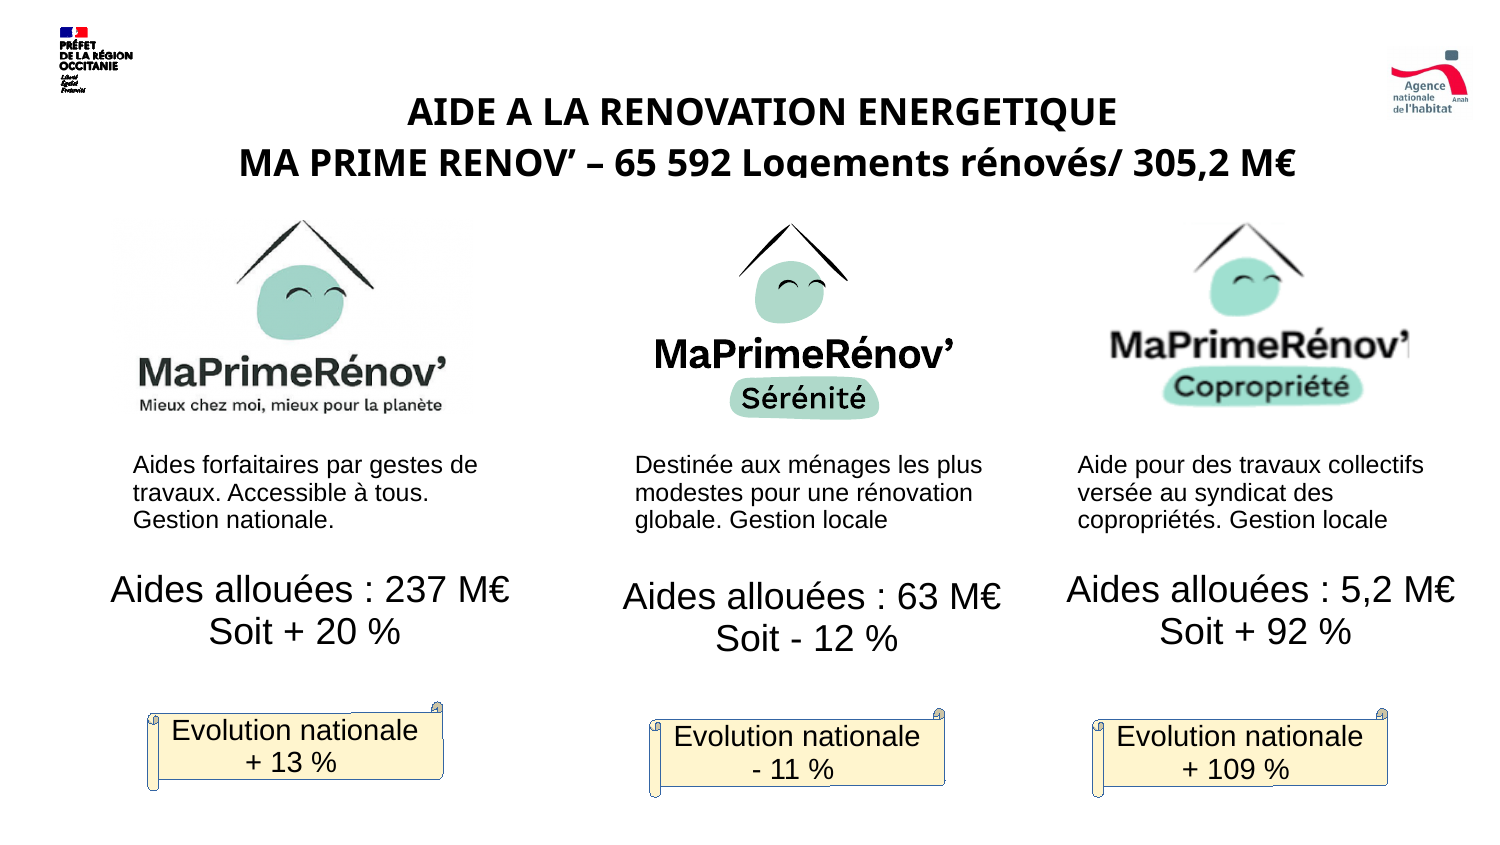

AIDE A LA RENOVATION ENERGETIQUE
MA PRIME RENOV’ – 65 592 Logements rénovés/ 305,2 M€
Aides forfaitaires par gestes de travaux. Accessible à tous. Gestion nationale.
Destinée aux ménages les plus modestes pour une rénovation globale. Gestion locale
Aide pour des travaux collectifs versée au syndicat des copropriétés. Gestion locale
Aides allouées : 5,2 M€
Soit + 92 %
Aides allouées : 237 M€
Soit + 20 %
Aides allouées : 63 M€
Soit - 12 %
Evolution nationale
+ 13 %
Evolution nationale
- 11 %
Evolution nationale
+ 109 %